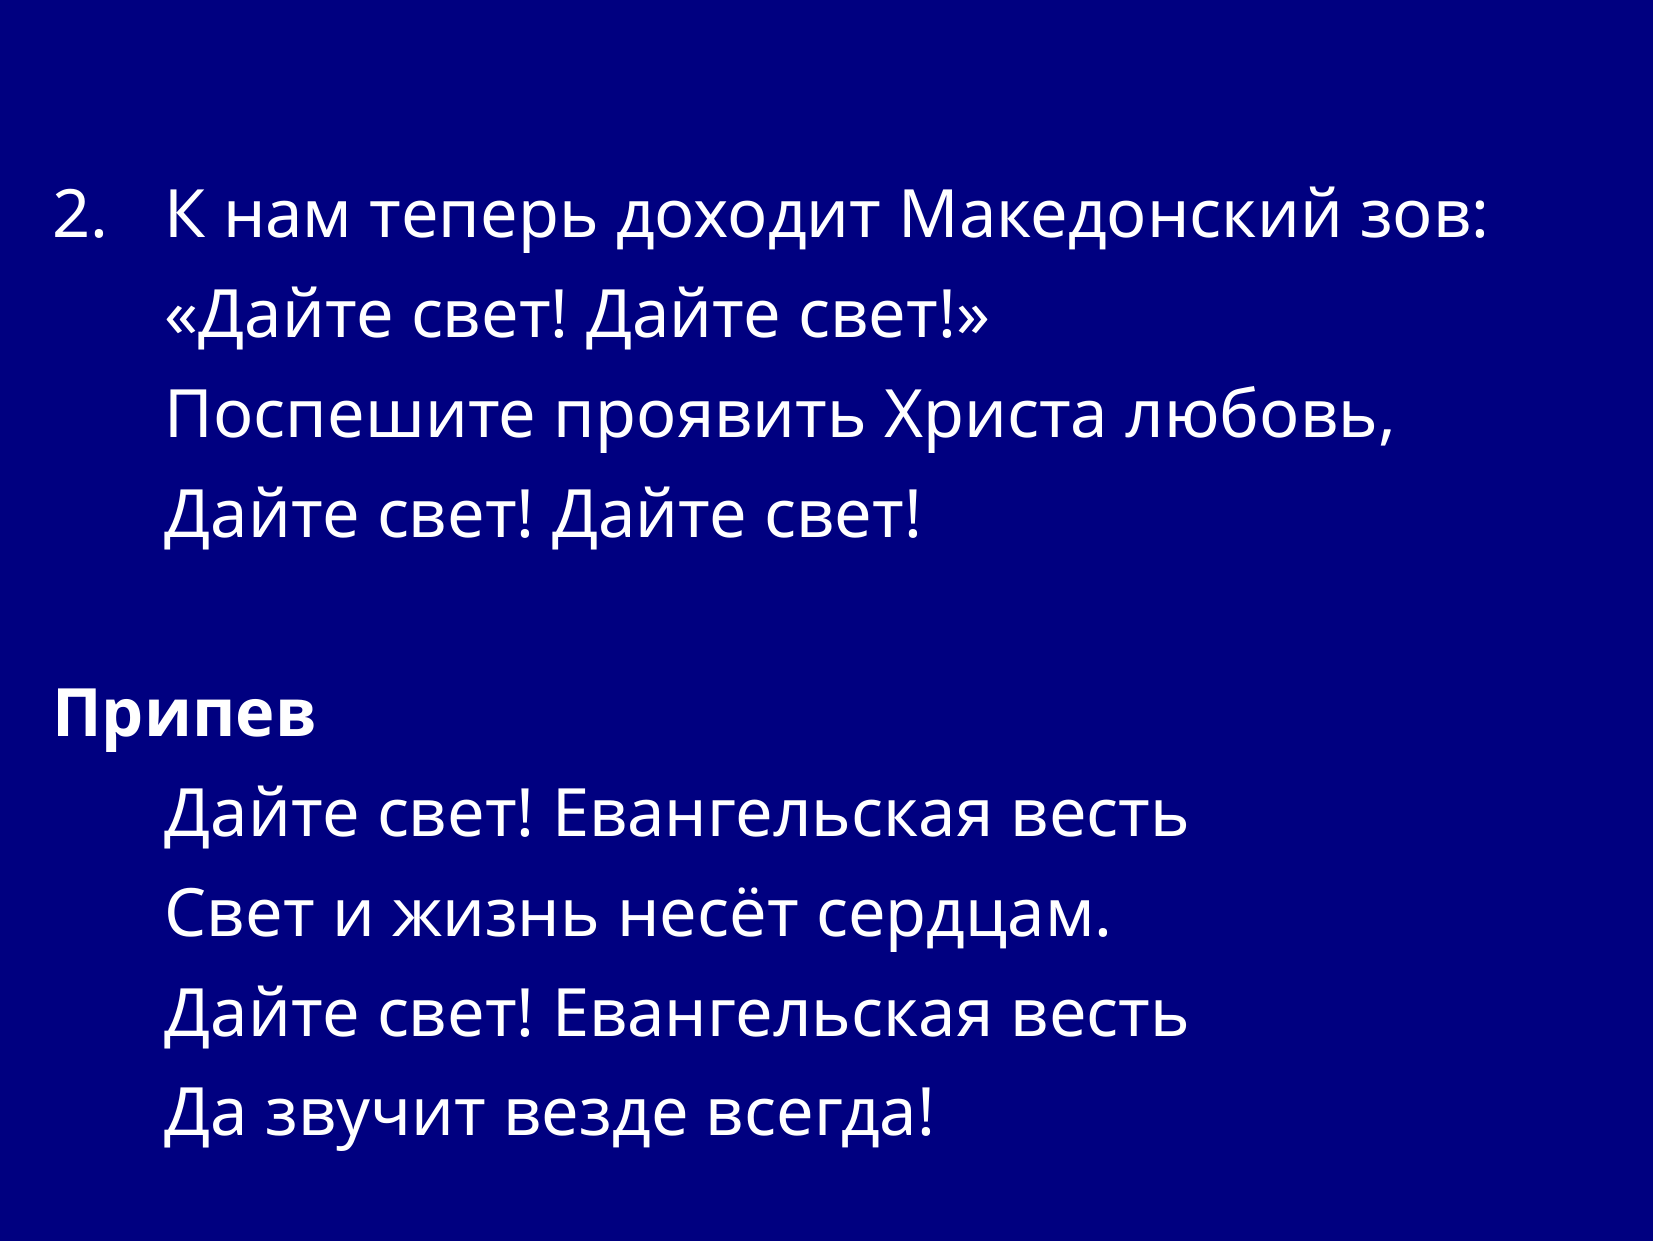

2.	К нам теперь доходит Македонский зов:
	«Дайте свет! Дайте свет!»
	Поспешите проявить Христа любовь,
	Дайте свет! Дайте свет!
Припев
	Дайте свет! Евангельская весть
	Свет и жизнь несёт сердцам.
	Дайте свет! Евангельская весть
	Да звучит везде всегда!